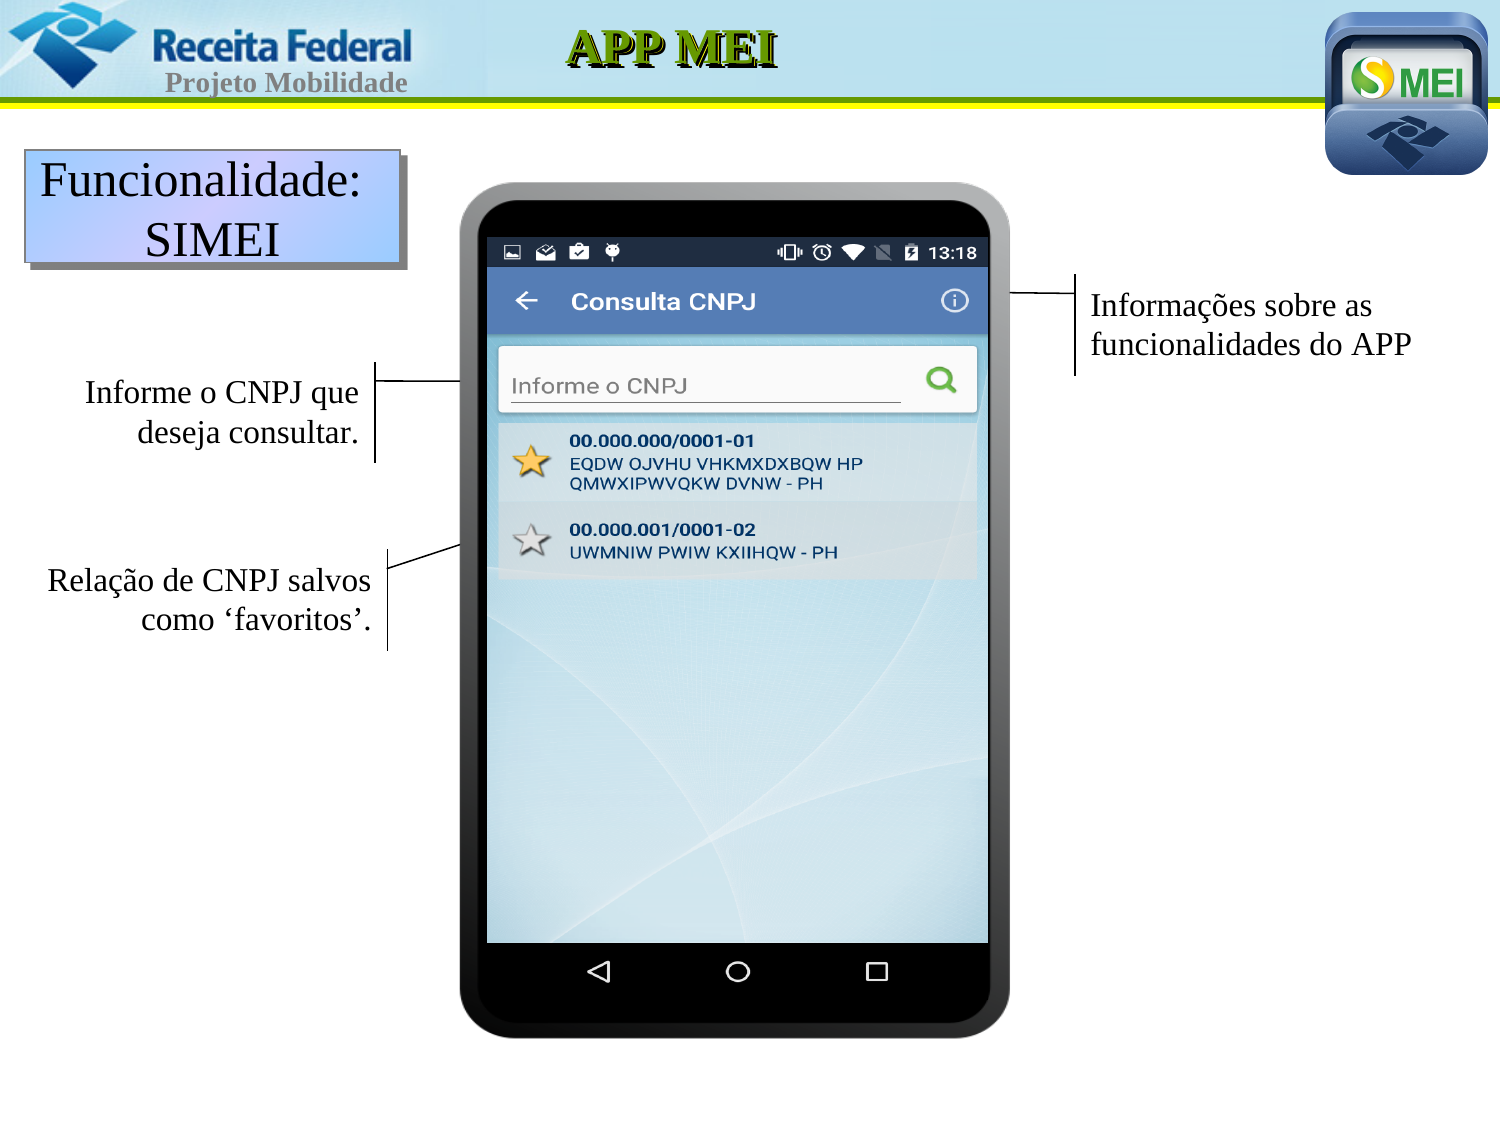

Funcionalidade:
SIMEI
Informações sobre as funcionalidades do APP
Informe o CNPJ que deseja consultar.
Relação de CNPJ salvos como ‘favoritos’.